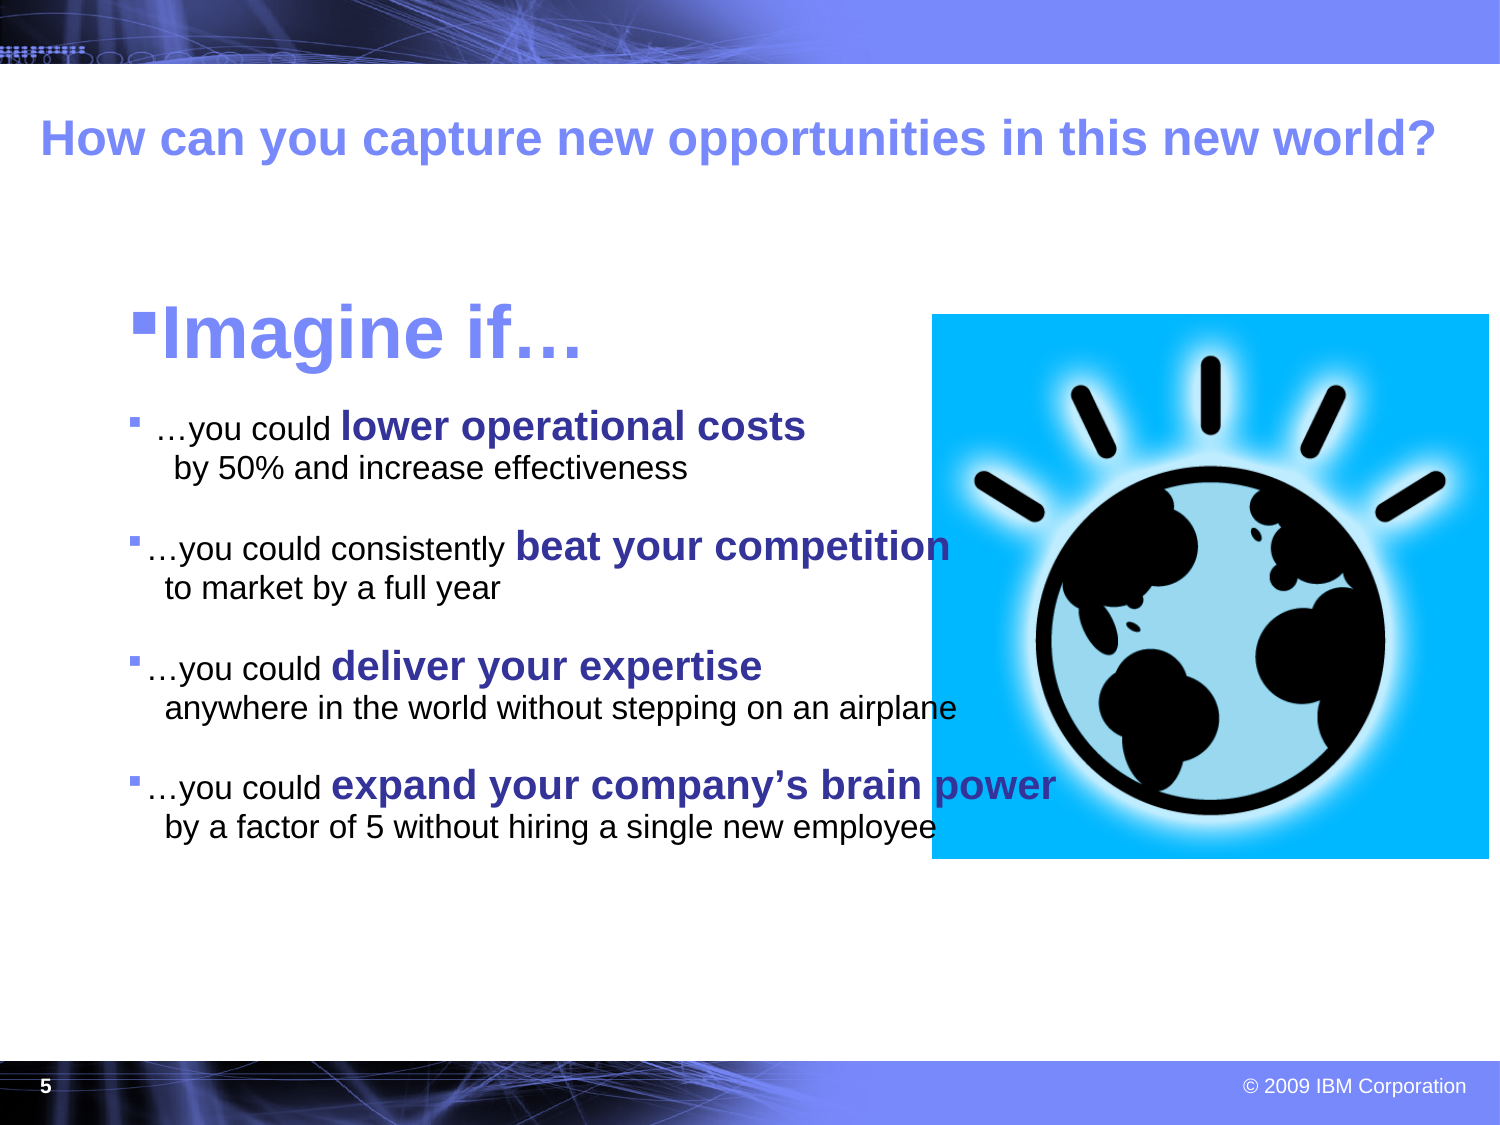

How can you capture new opportunities in this new world?
Imagine if…
 …you could lower operational costs
 by 50% and increase effectiveness
…you could consistently beat your competition
to market by a full year
…you could deliver your expertise
anywhere in the world without stepping on an airplane
…you could expand your company’s brain power
by a factor of 5 without hiring a single new employee
5